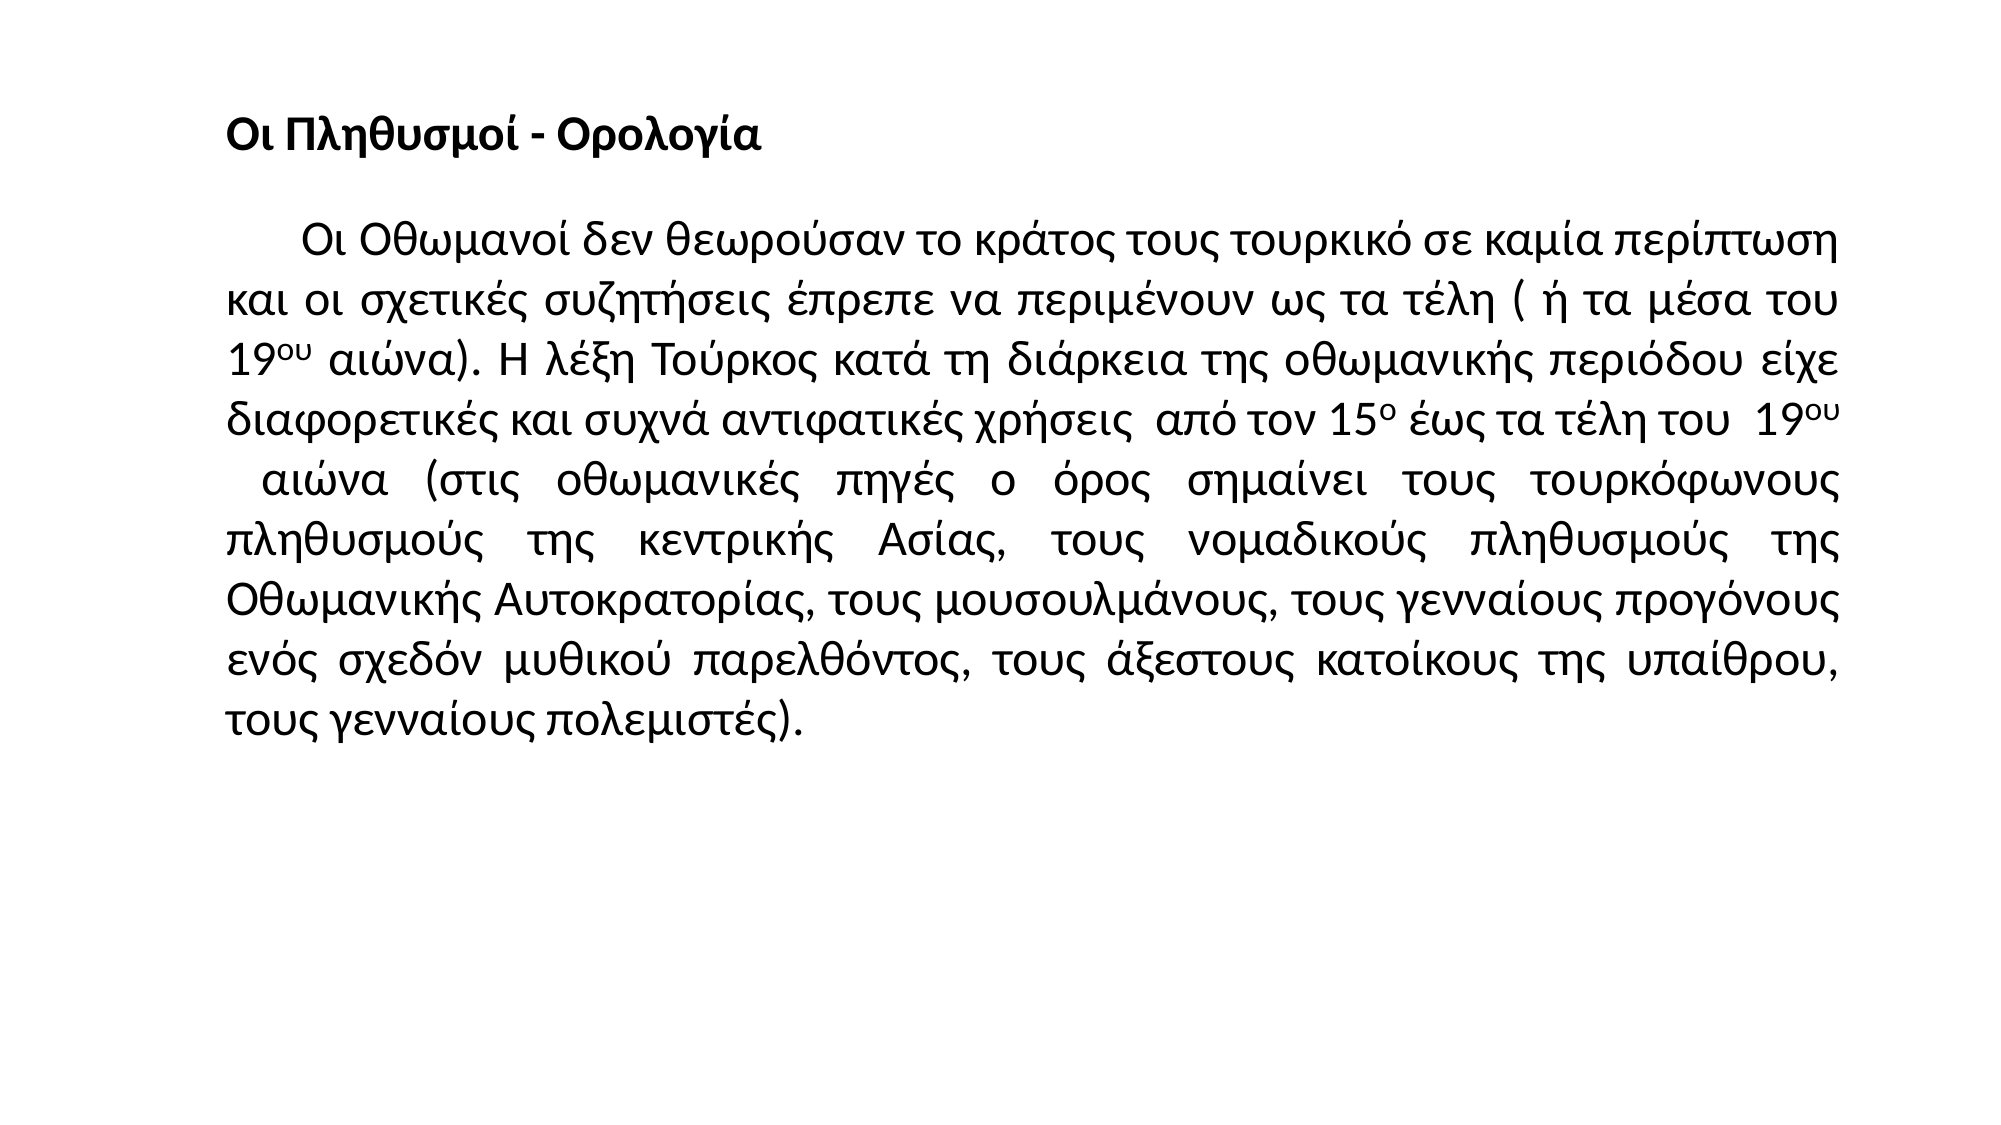

Οι Πληθυσμοί - Ορολογία
	Οι Οθωμανοί δεν θεωρούσαν το κράτος τους τουρκικό σε καμία περίπτωση και οι σχετικές συζητήσεις έπρεπε να περιμένουν ως τα τέλη ( ή τα μέσα του 19ου αιώνα). Η λέξη Τούρκος κατά τη διάρκεια της οθωμανικής περιόδου είχε διαφορετικές και συχνά αντιφατικές χρήσεις από τον 15ο έως τα τέλη του 19ου αιώνα (στις οθωμανικές πηγές ο όρος σημαίνει τους τουρκόφωνους πληθυσμούς της κεντρικής Ασίας, τους νομαδικούς πληθυσμούς της Οθωμανικής Αυτοκρατορίας, τους μουσουλμάνους, τους γενναίους προγόνους ενός σχεδόν μυθικού παρελθόντος, τους άξεστους κατοίκους της υπαίθρου, τους γενναίους πολεμιστές).